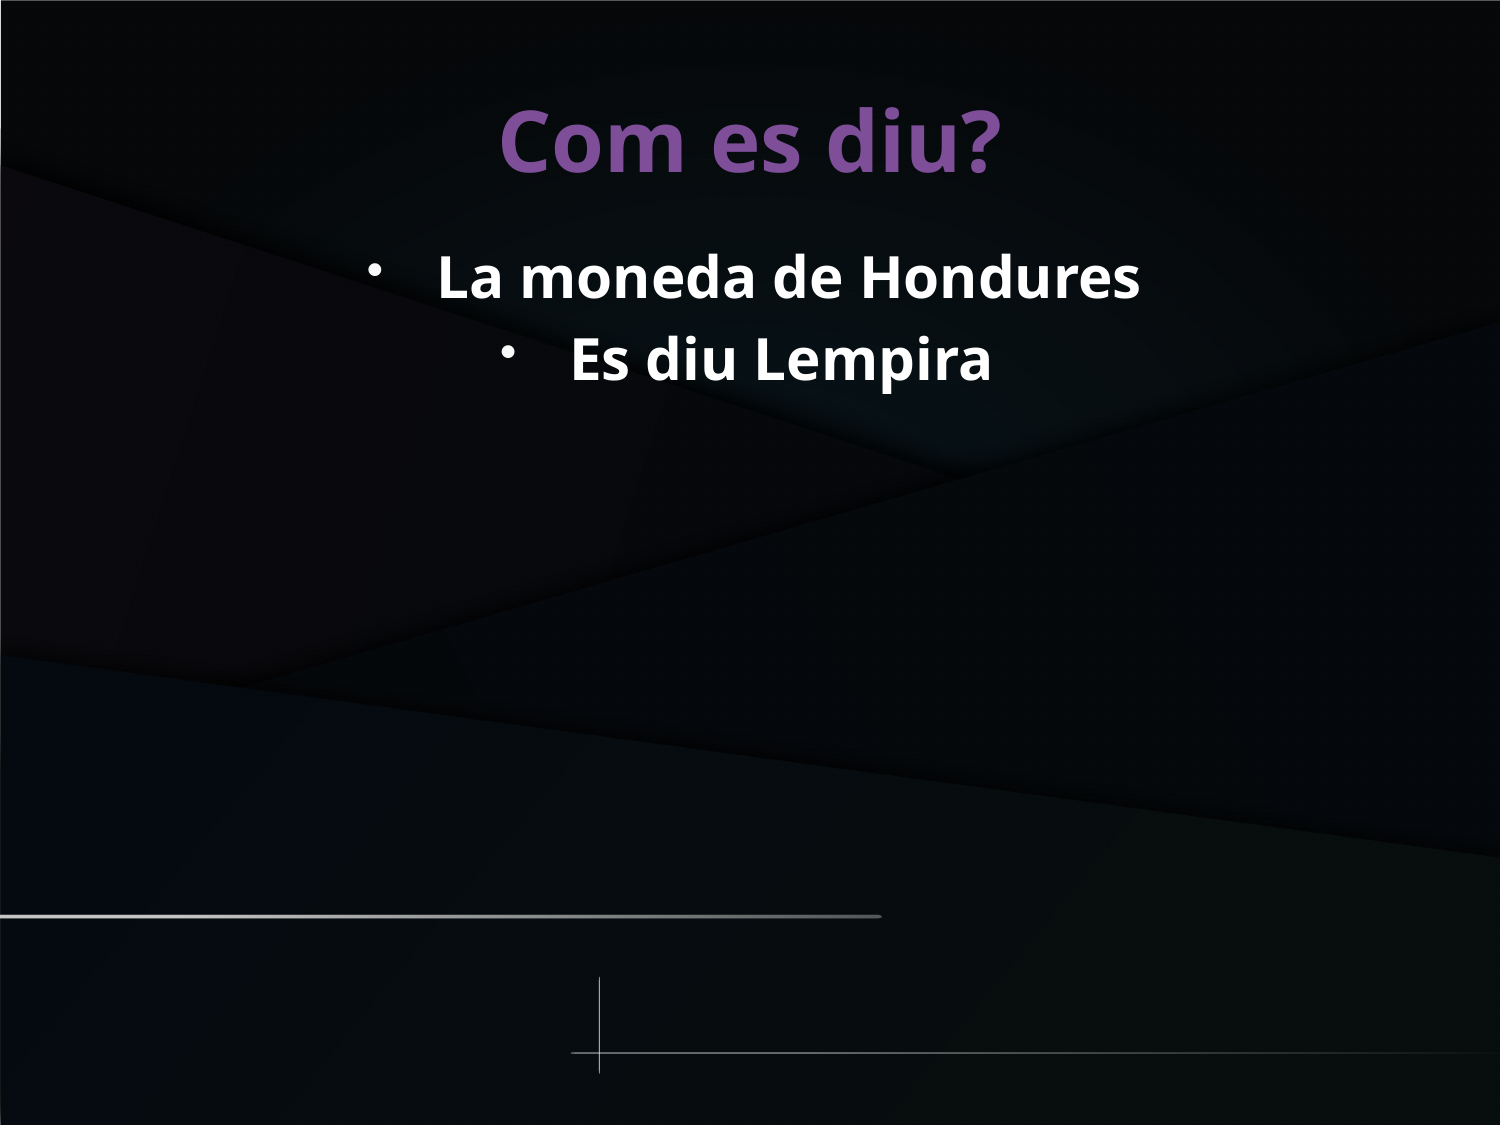

# Com es diu?
La moneda de Hondures
Es diu Lempira